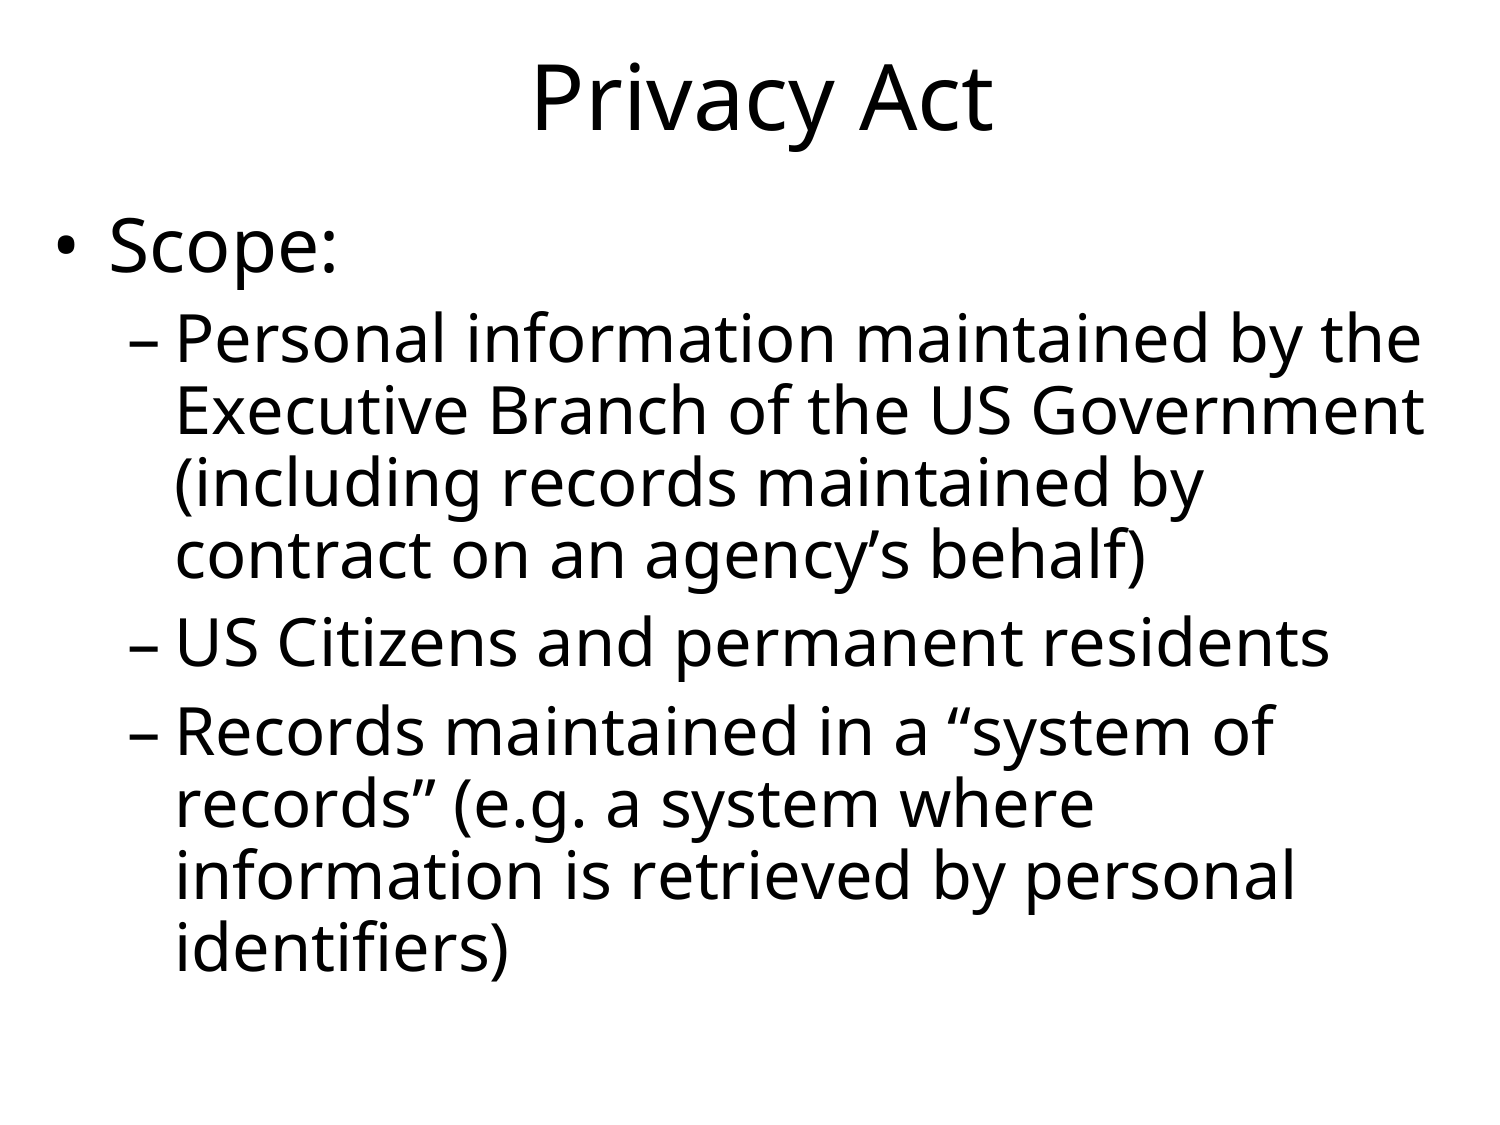

# Privacy Act
Scope:
Personal information maintained by the Executive Branch of the US Government (including records maintained by contract on an agency’s behalf)
US Citizens and permanent residents
Records maintained in a “system of records” (e.g. a system where information is retrieved by personal identifiers)